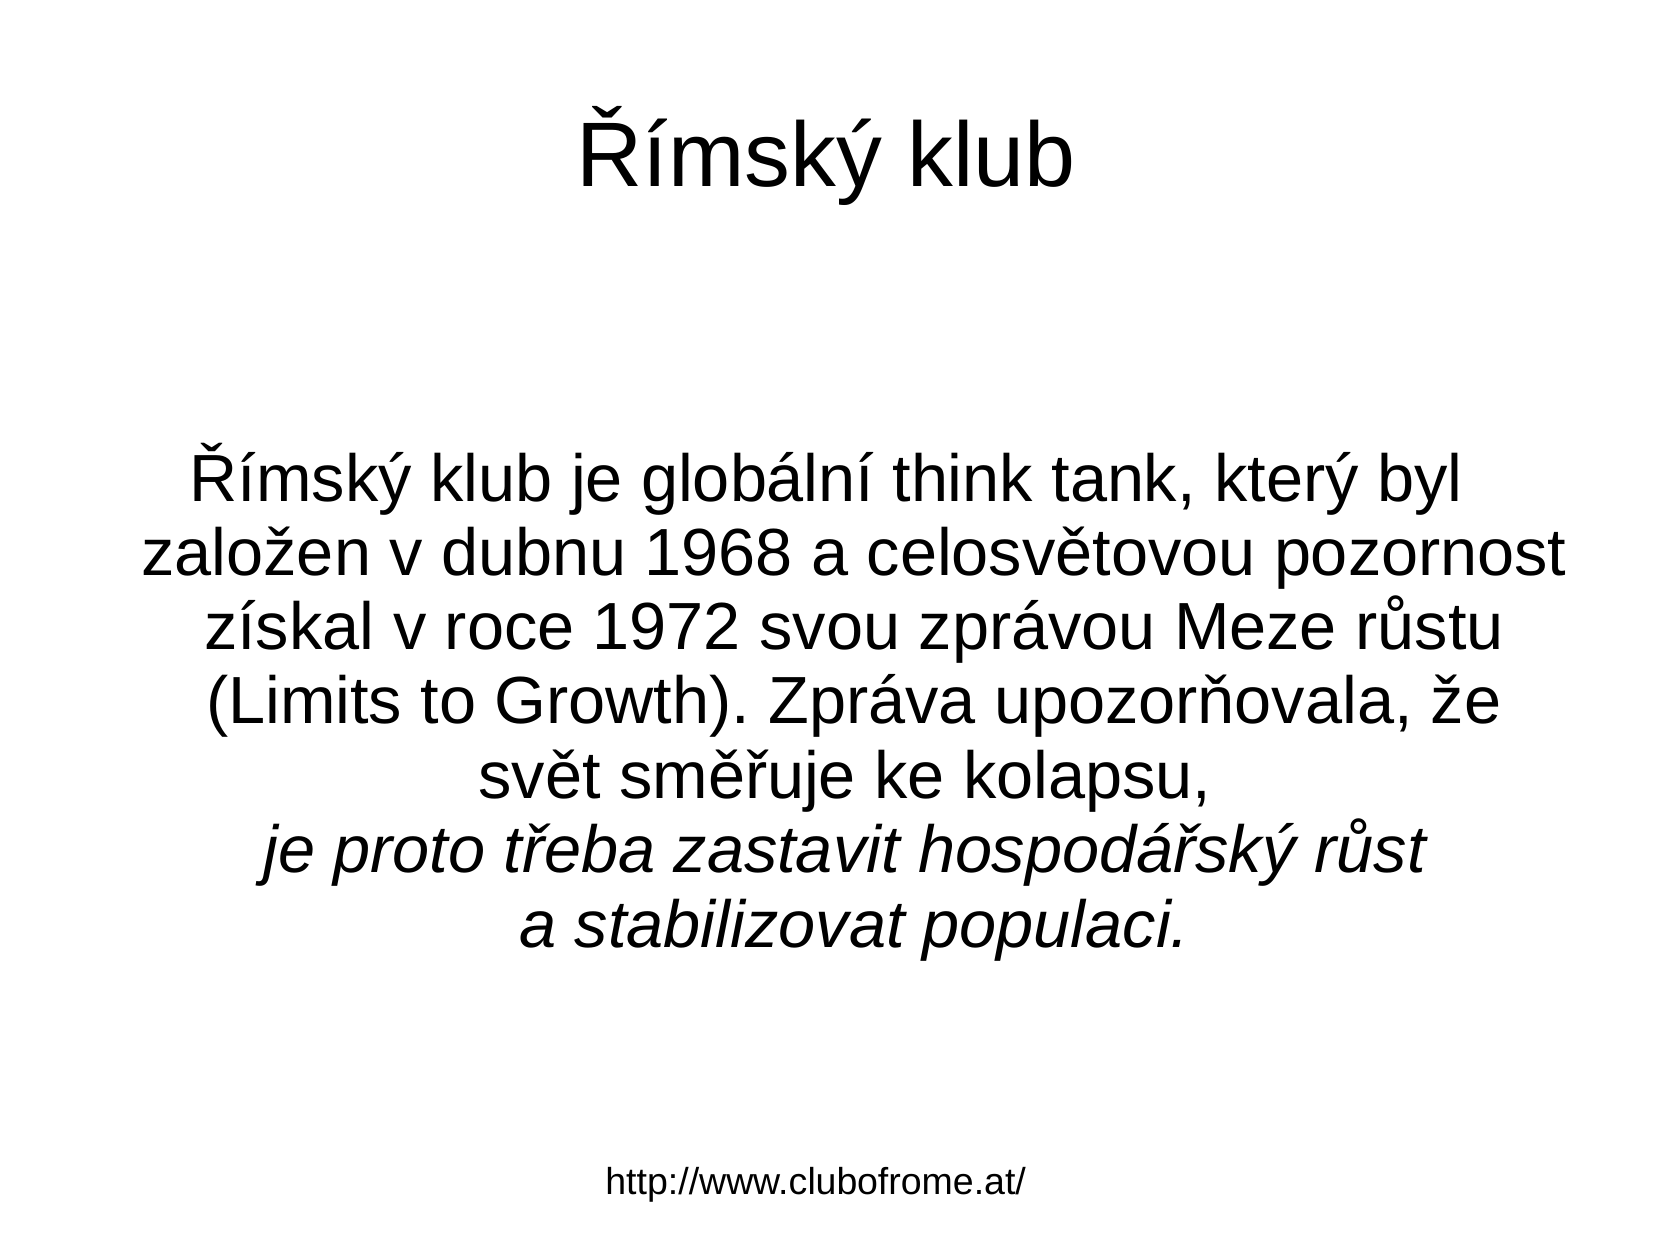

# Římský klub
Římský klub je globální think tank, který byl založen v dubnu 1968 a celosvětovou pozornost získal v roce 1972 svou zprávou Meze růstu (Limits to Growth). Zpráva upozorňovala, že svět směřuje ke kolapsu,
je proto třeba zastavit hospodářský růst
a stabilizovat populaci.
http://www.clubofrome.at/